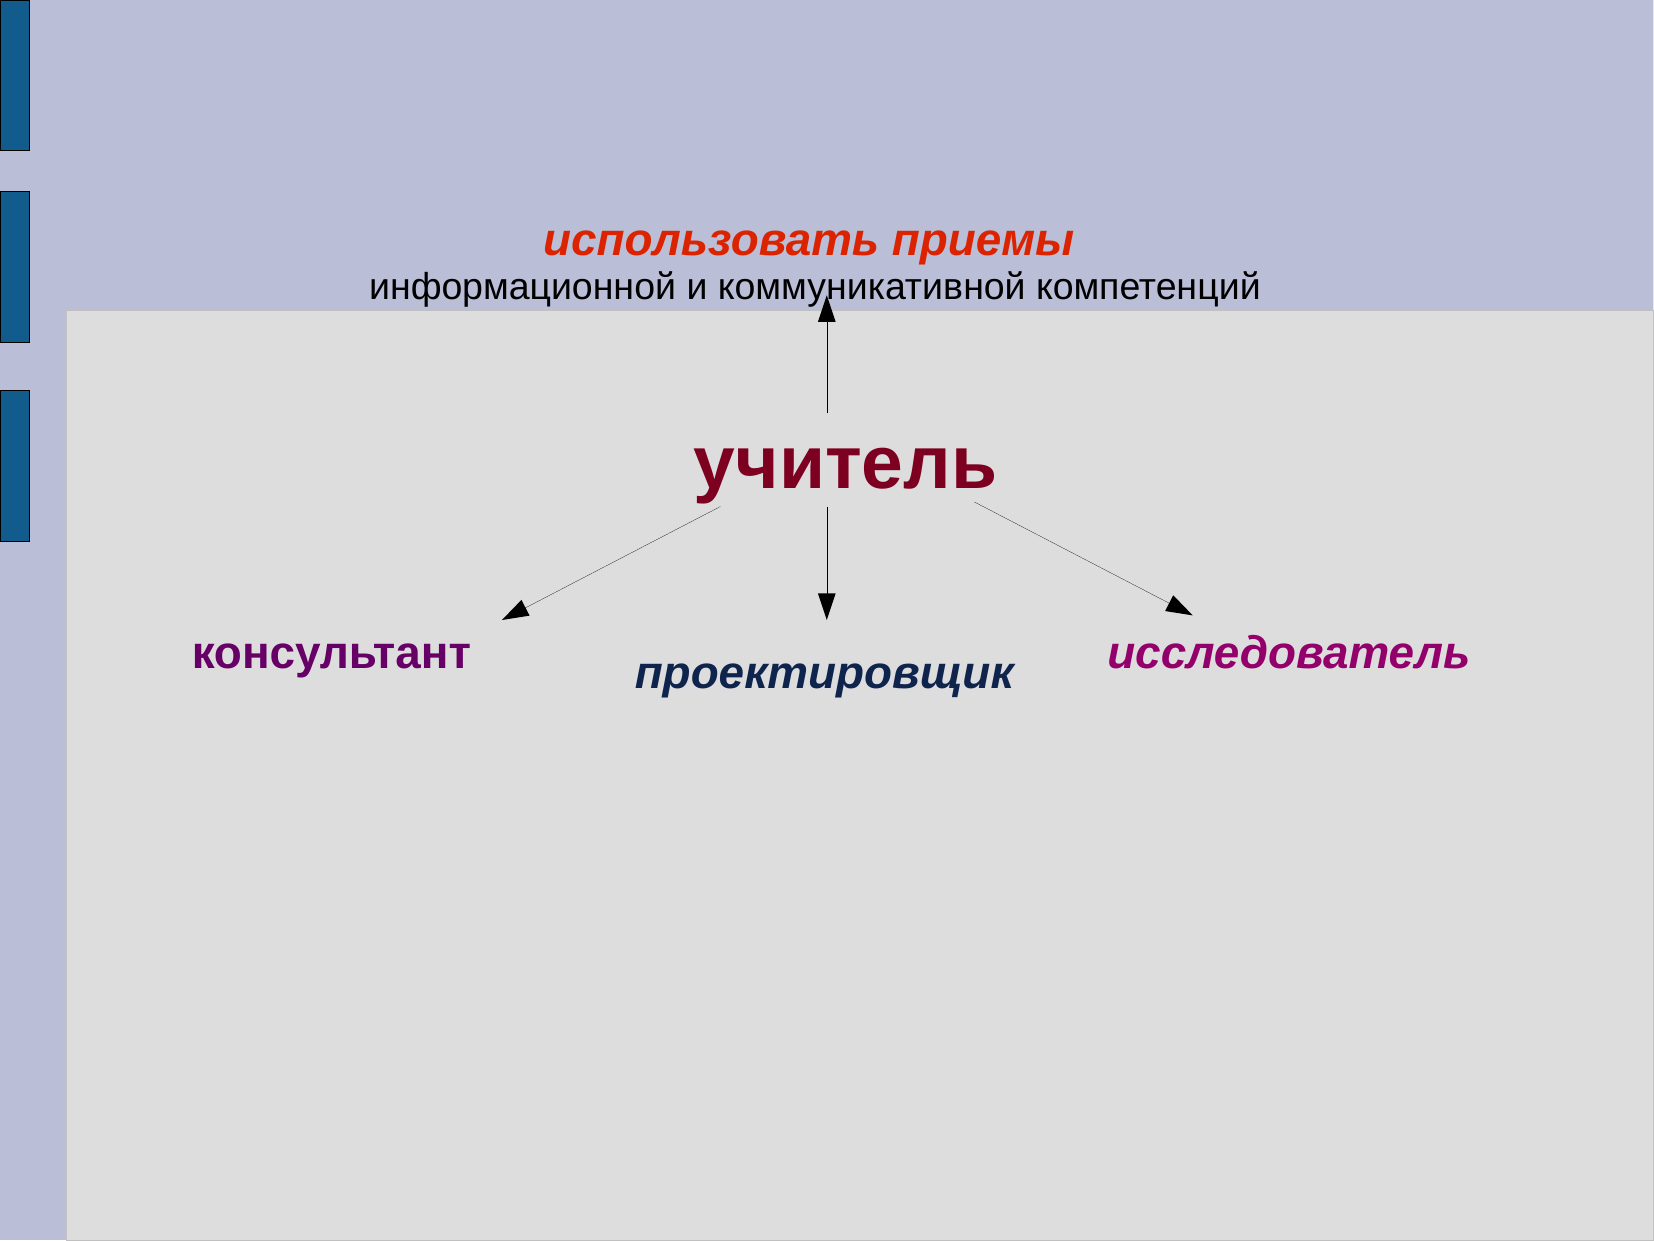

использовать приемы
информационной и коммуникативной компетенций
учитель
консультант
исследователь
проектировщик